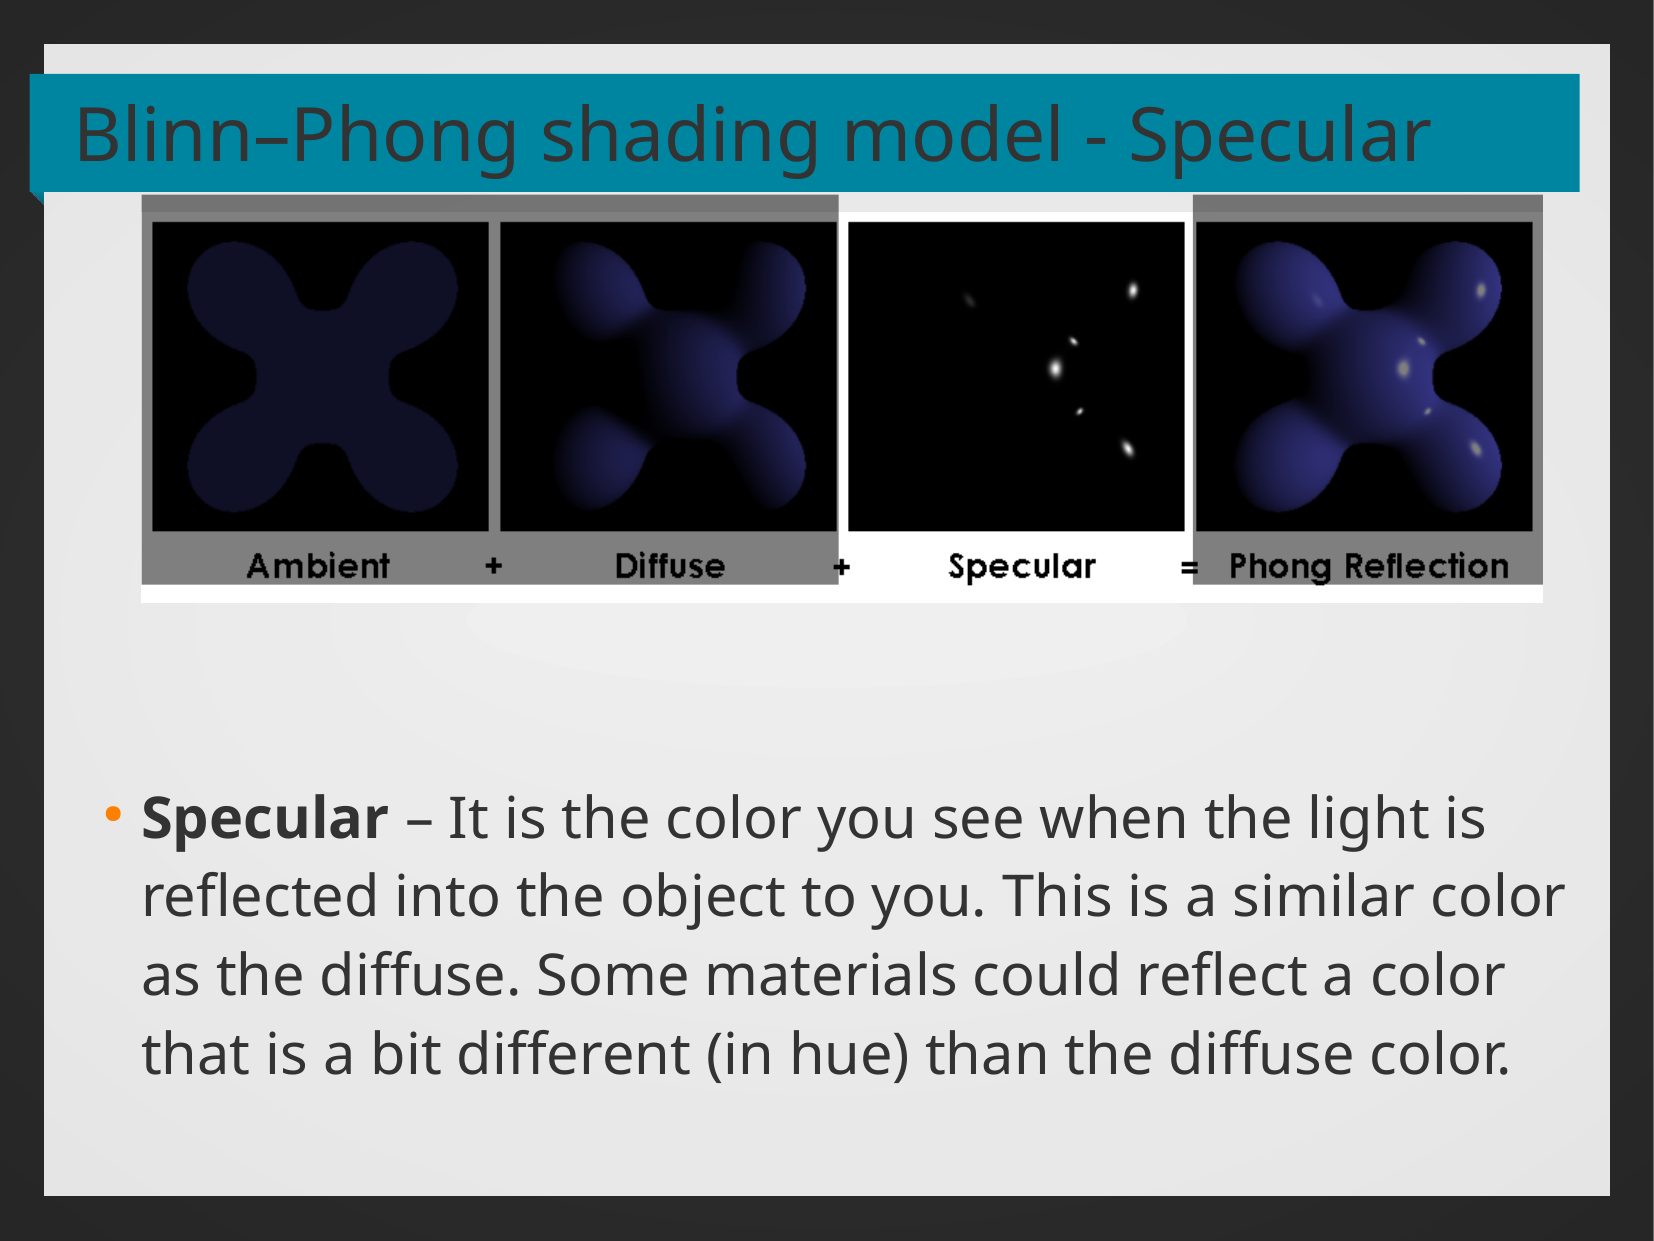

# Blinn–Phong shading model - Specular
Specular – It is the color you see when the light is reflected into the object to you. This is a similar color as the diffuse. Some materials could reflect a color that is a bit different (in hue) than the diffuse color.